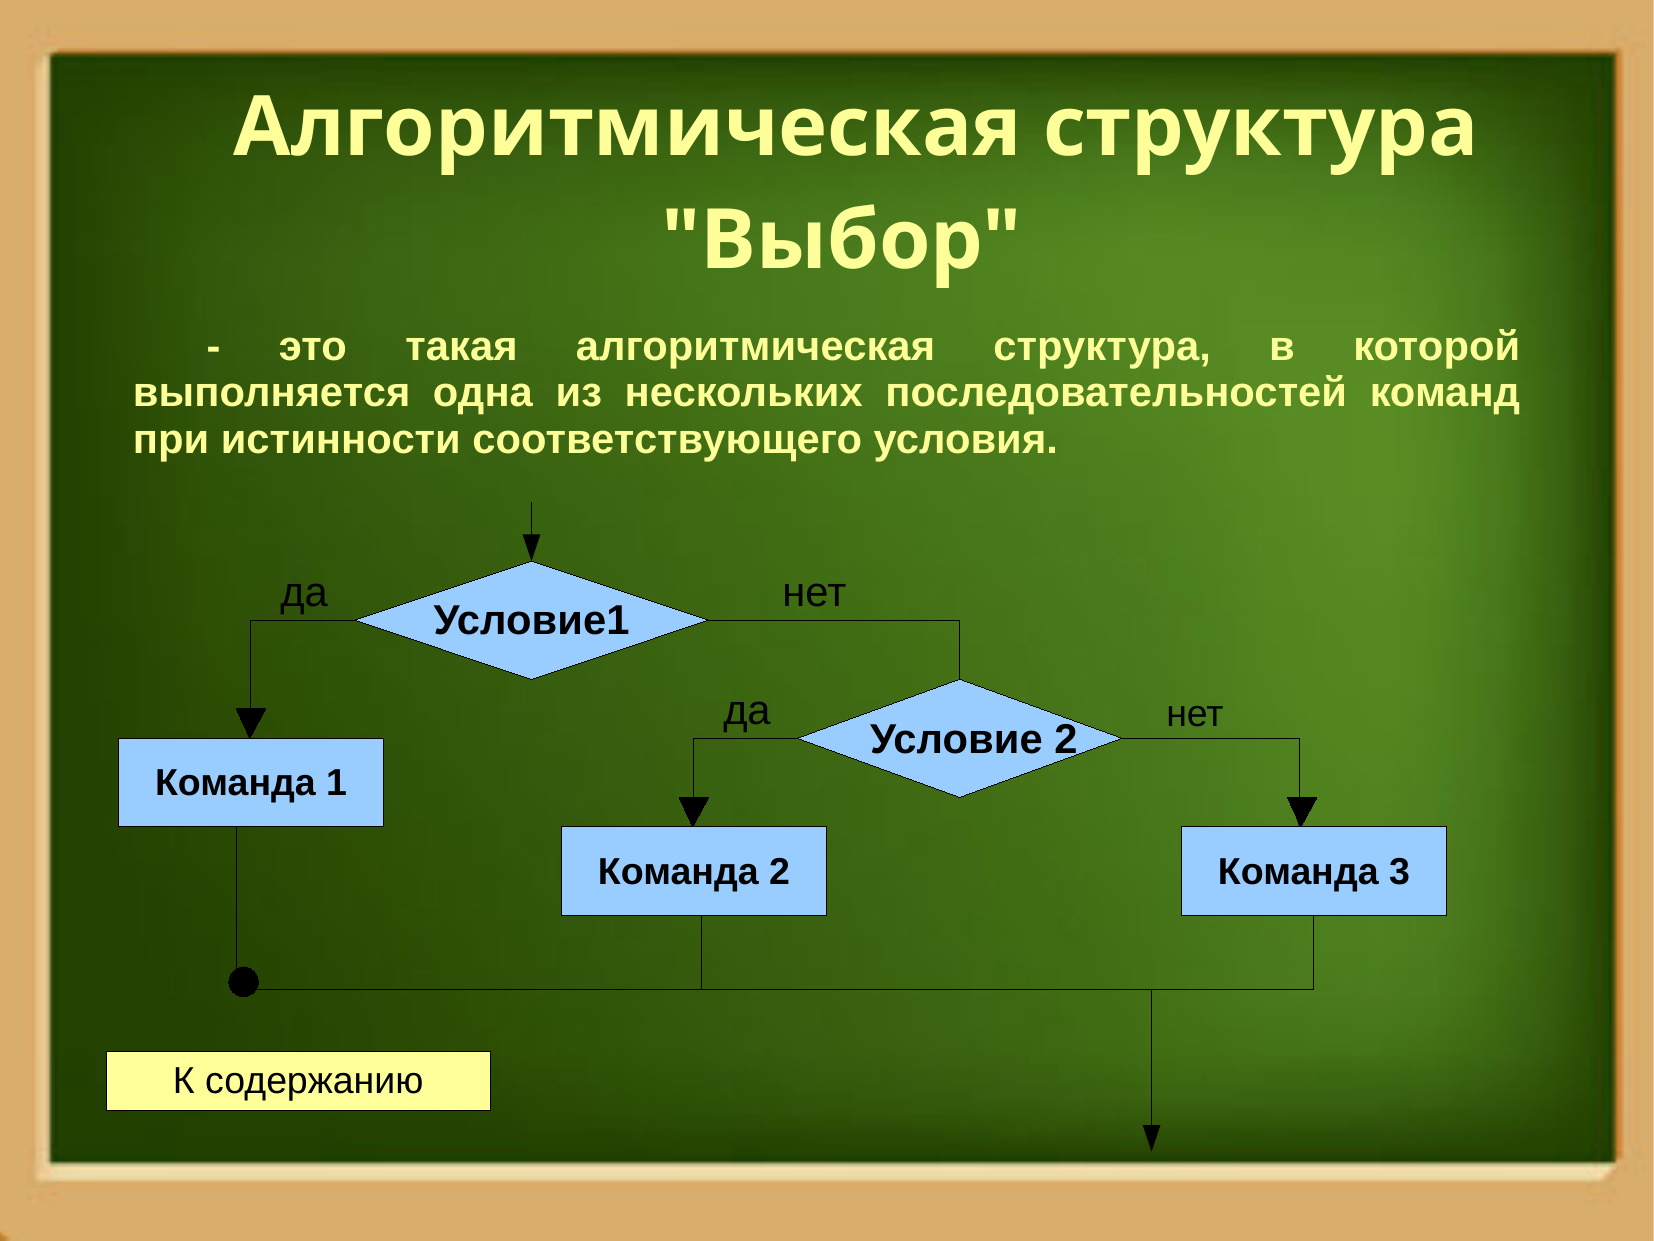

Алгоритмическая структура "Выбор"
	- это такая алгоритмическая структура, в которой выполняется одна из нескольких последовательностей команд при истинности соответствующего условия.
да
Условие1
нет
да
нет
Условие 2
Команда 1
Команда 2
Команда 3
К содержанию